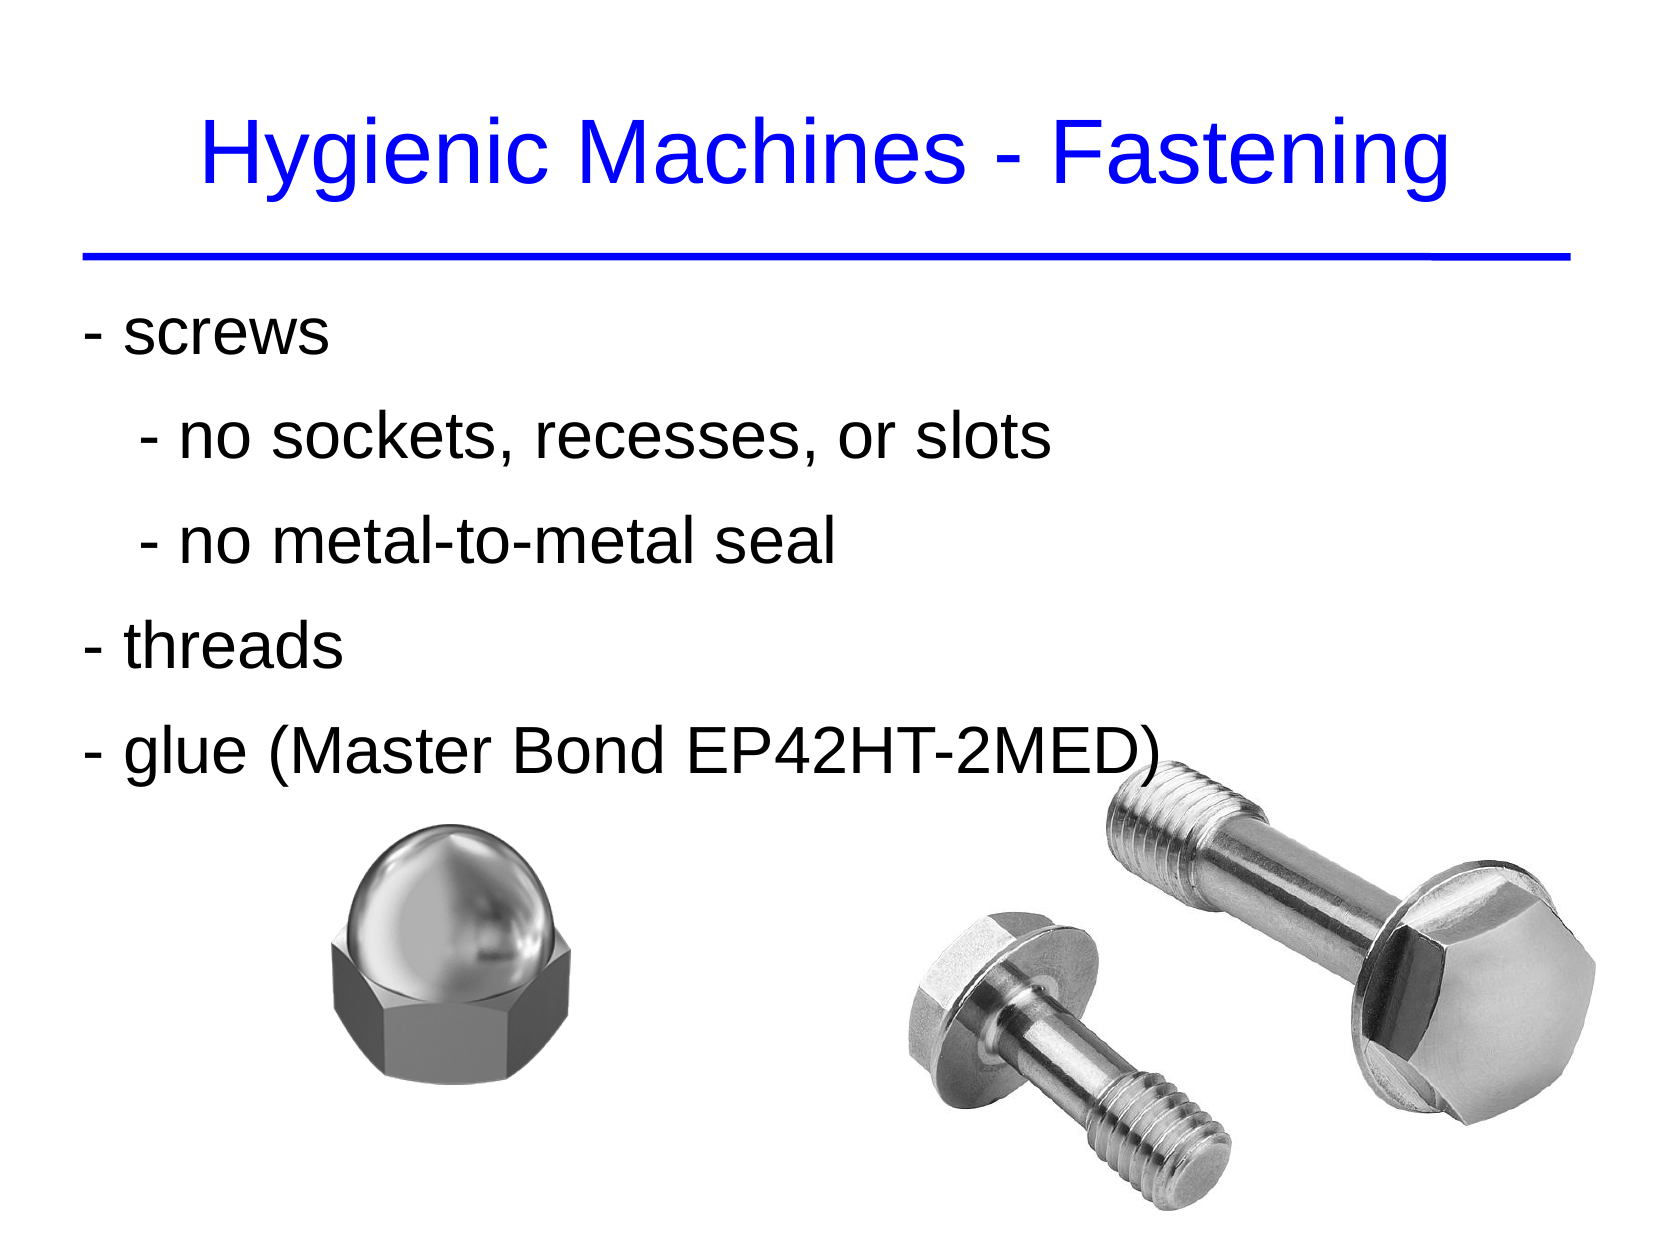

# Hygienic Machines - Fastening
- screws
 - no sockets, recesses, or slots
 - no metal-to-metal seal
- threads
- glue (Master Bond EP42HT-2MED)